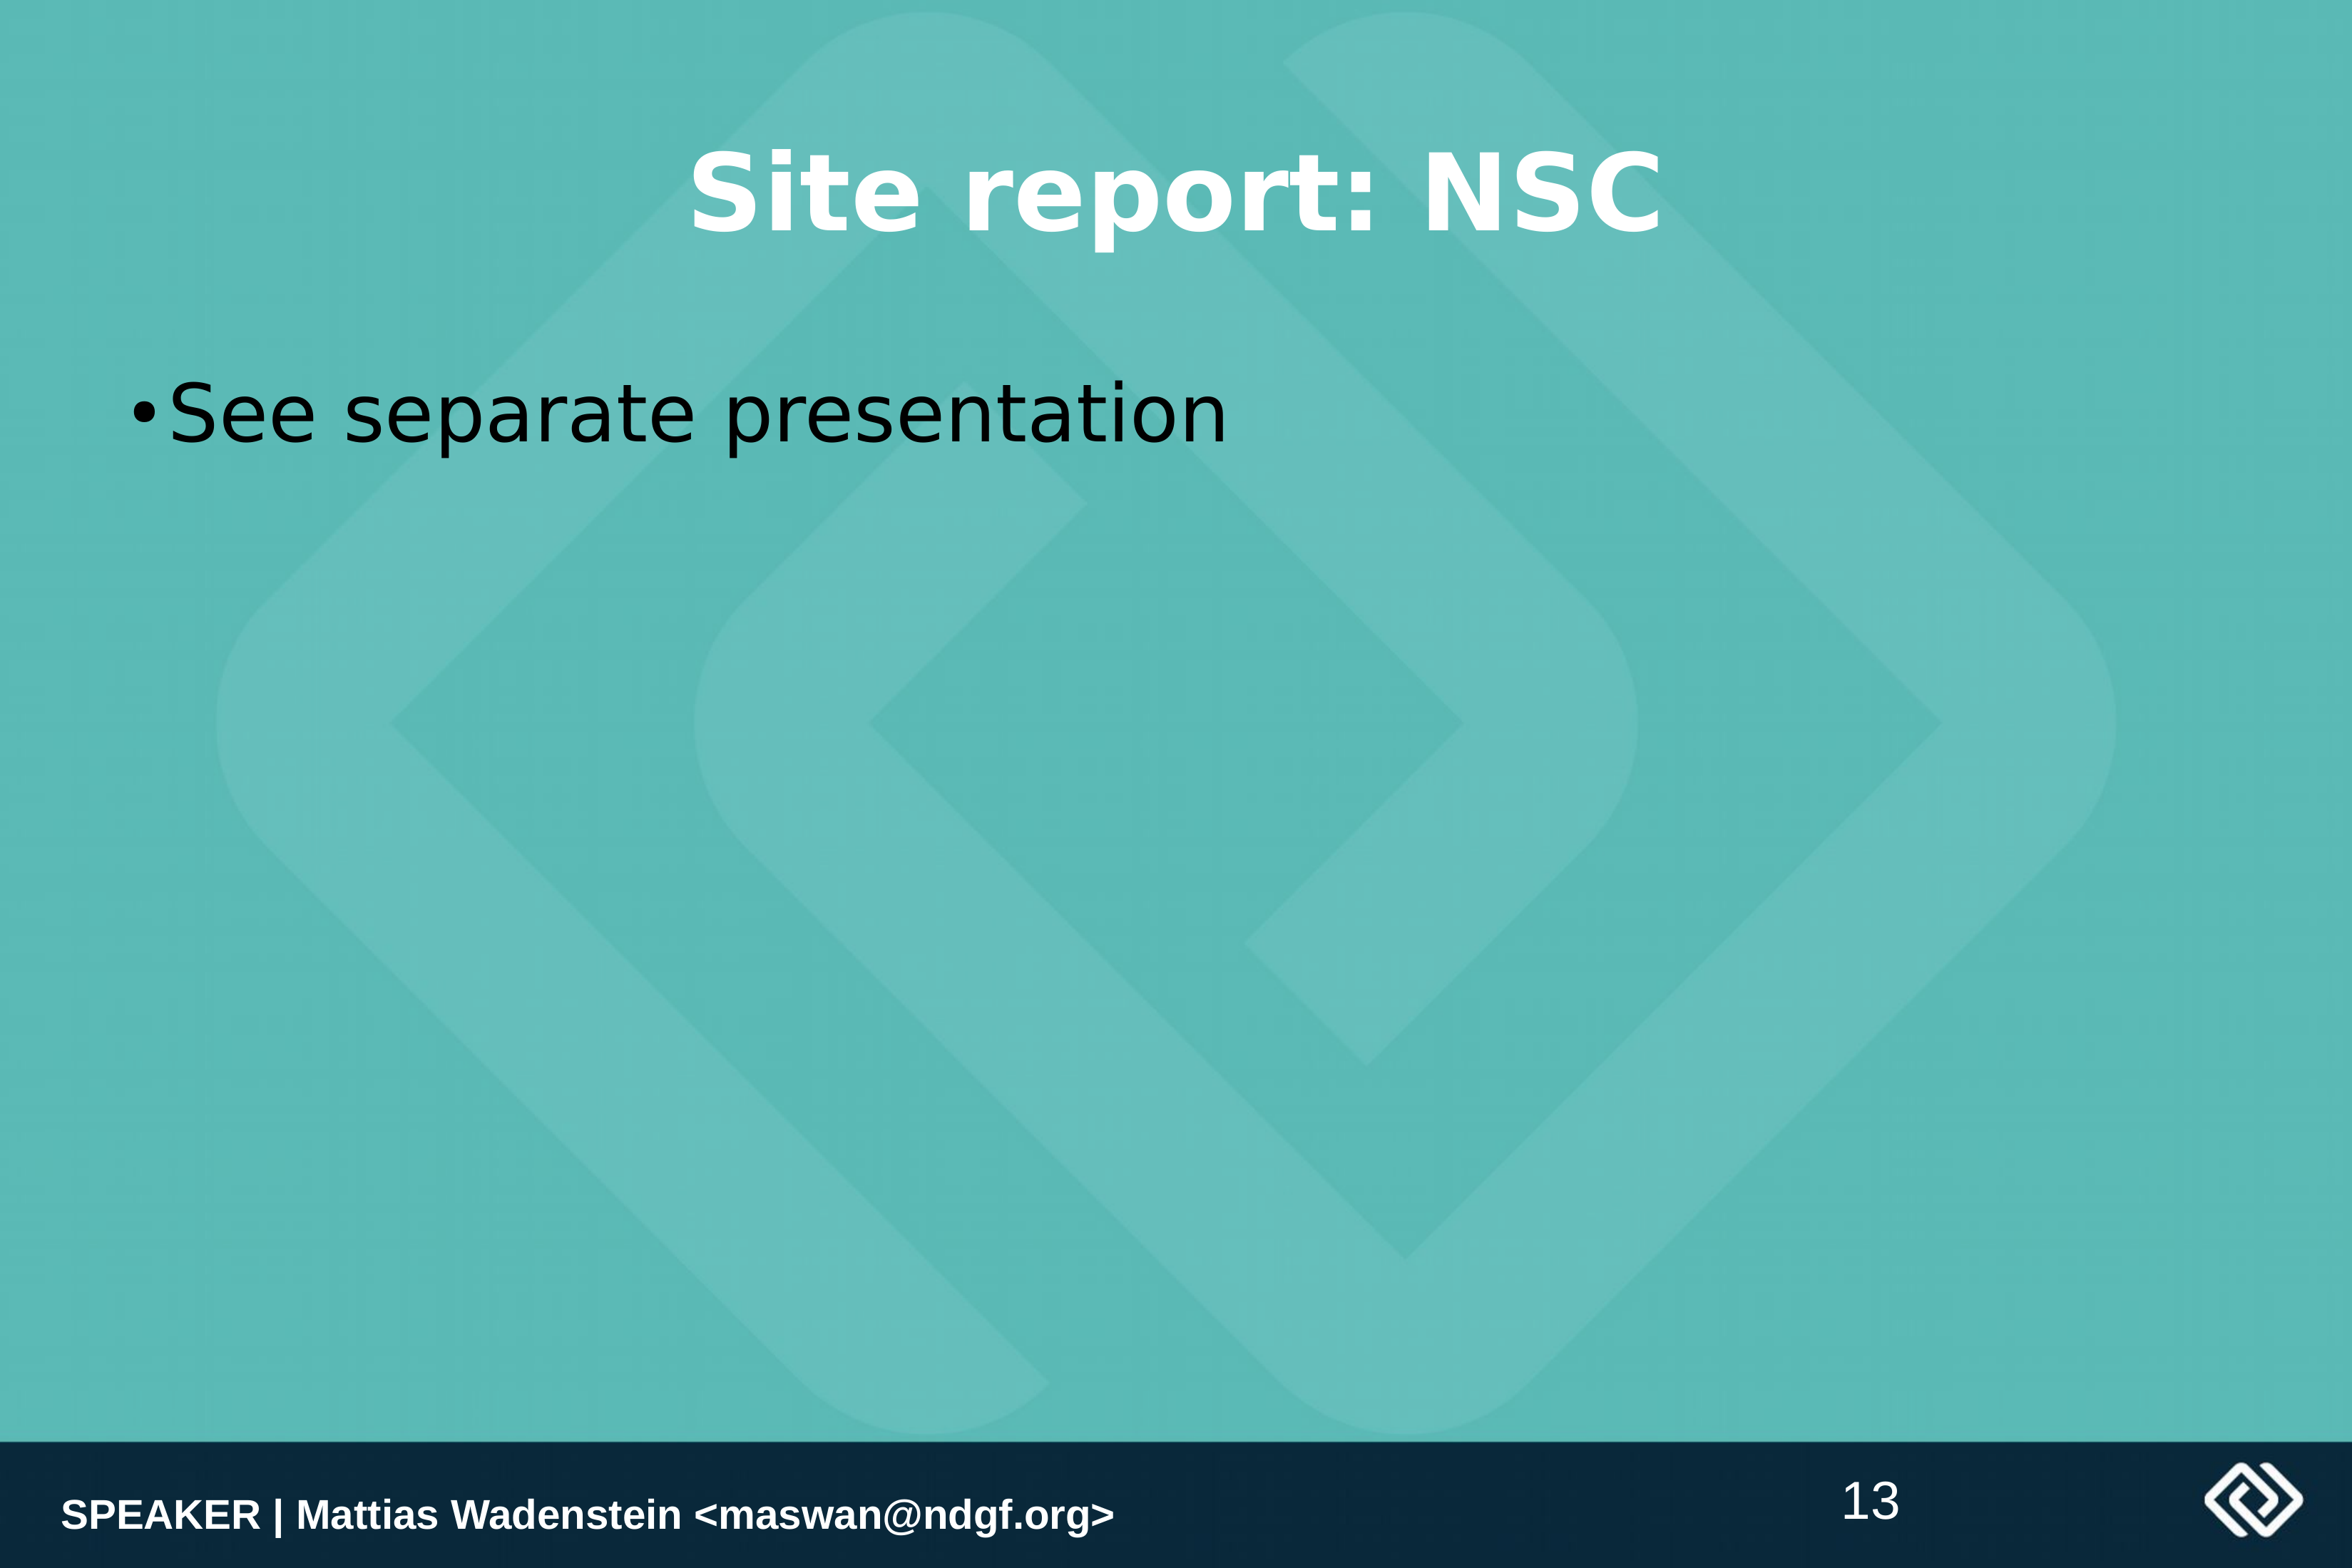

# Site report: NSC
See separate presentation